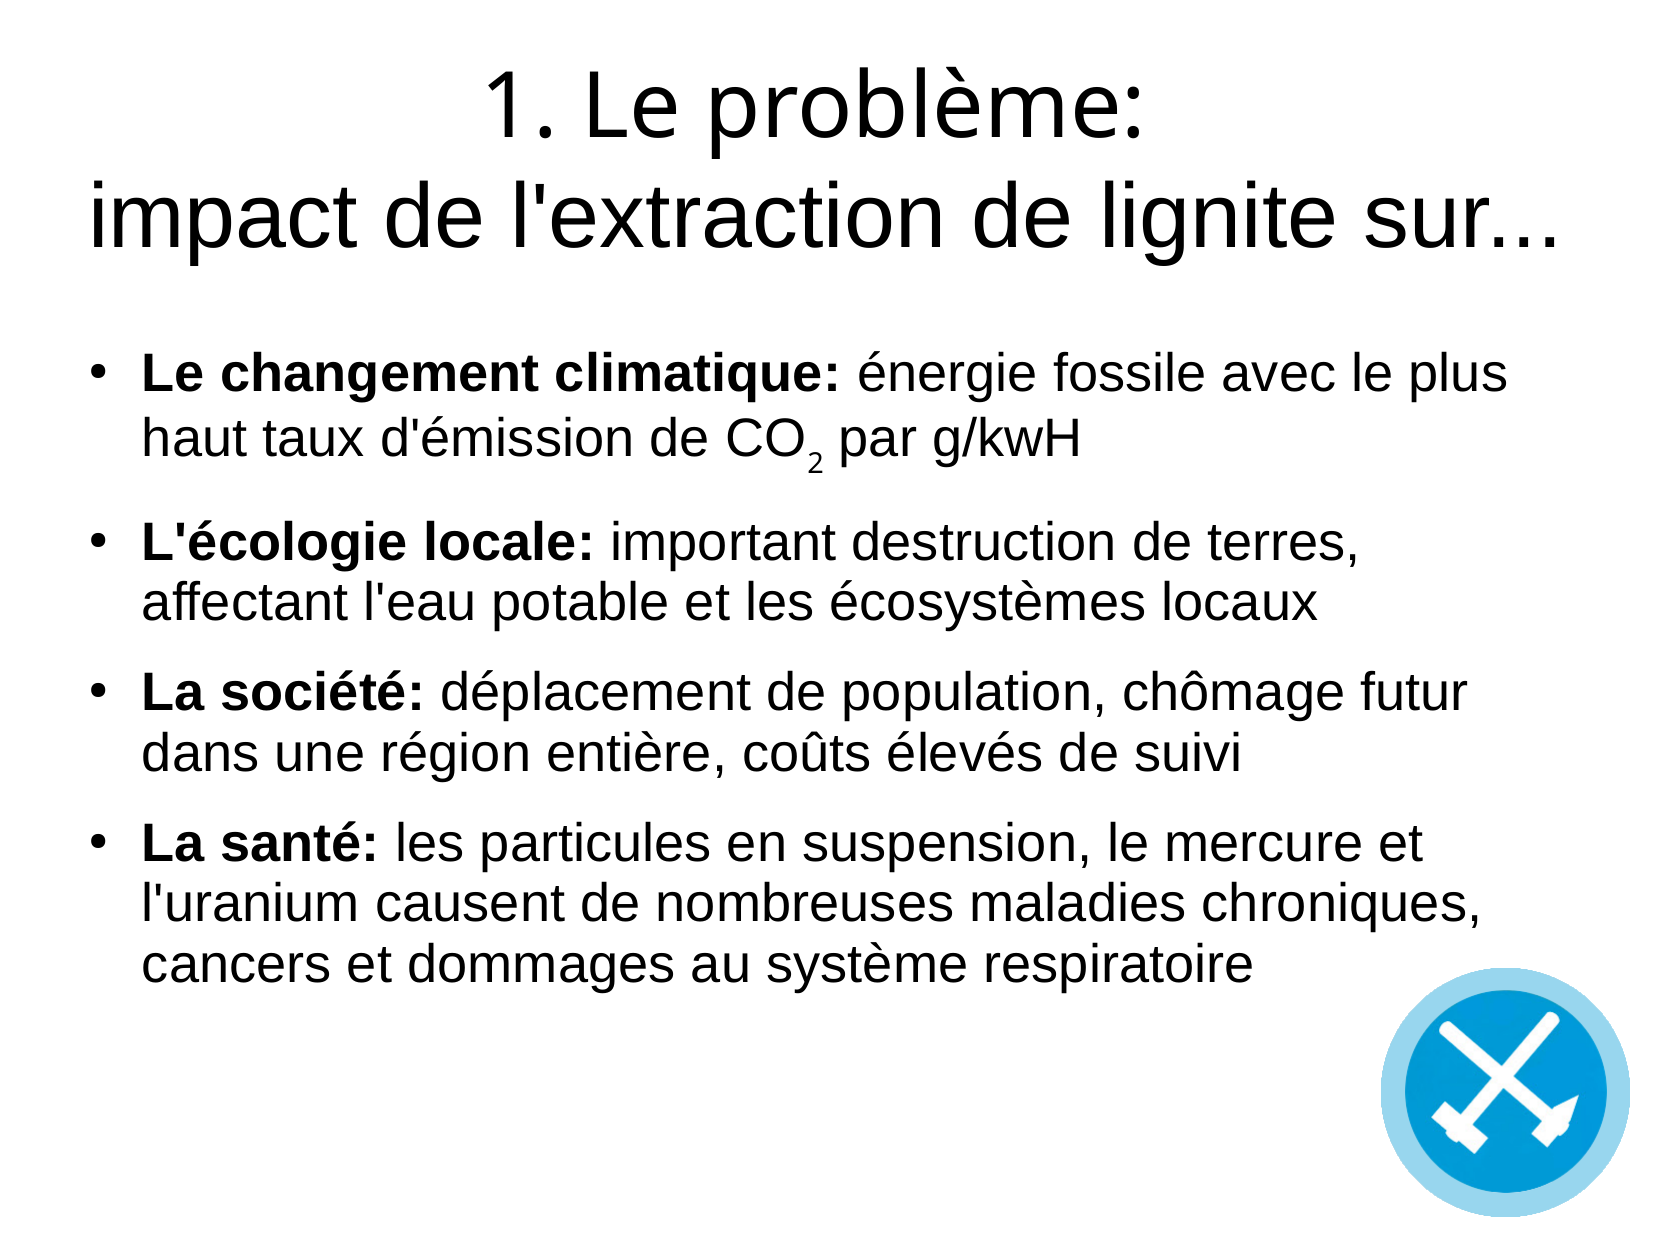

# 1. Le problème: impact de l'extraction de lignite sur...
Le changement climatique: énergie fossile avec le plus haut taux d'émission de CO2 par g/kwH
L'écologie locale: important destruction de terres, affectant l'eau potable et les écosystèmes locaux
La société: déplacement de population, chômage futur dans une région entière, coûts élevés de suivi
La santé: les particules en suspension, le mercure et l'uranium causent de nombreuses maladies chroniques, cancers et dommages au système respiratoire